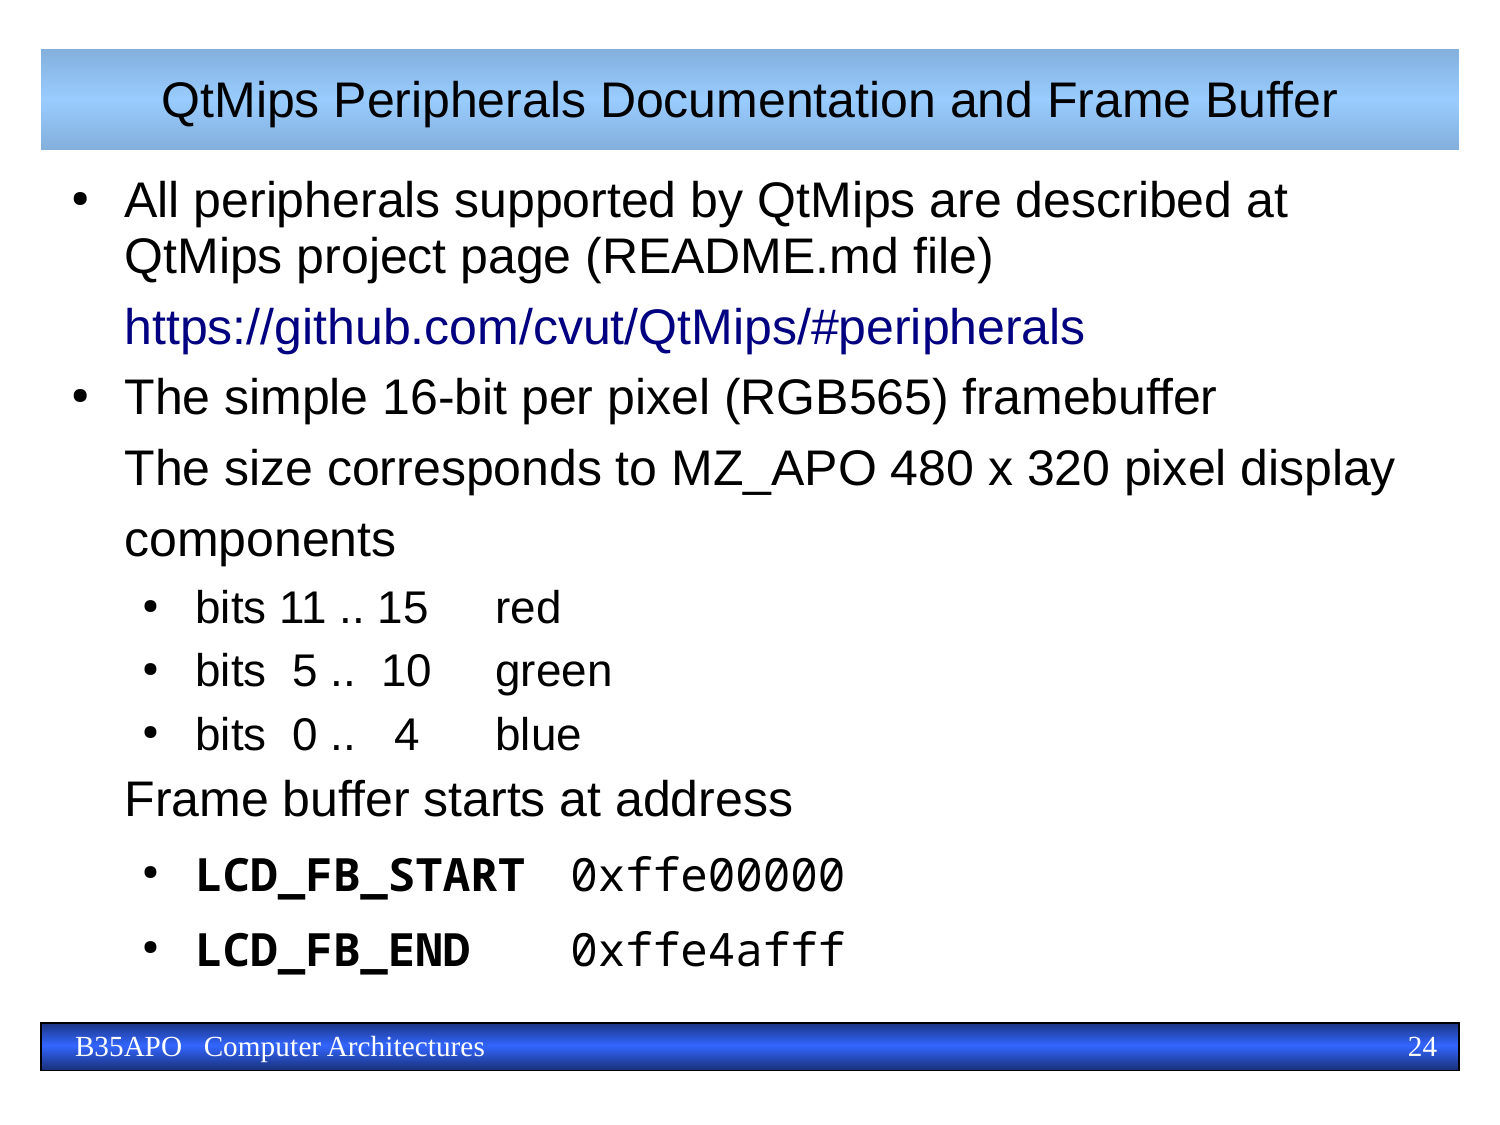

# QtMips Peripherals Documentation and Frame Buffer
All peripherals supported by QtMips are described at QtMips project page (README.md file)
https://github.com/cvut/QtMips/#peripherals
The simple 16-bit per pixel (RGB565) framebuffer
The size corresponds to MZ_APO 480 x 320 pixel display
components
bits 11 .. 15	red
bits 5 .. 10	green
bits 0 .. 4 	blue
Frame buffer starts at address
LCD_FB_START	0xffe00000
LCD_FB_END 	0xffe4afff
B35APO Computer Architectures
24